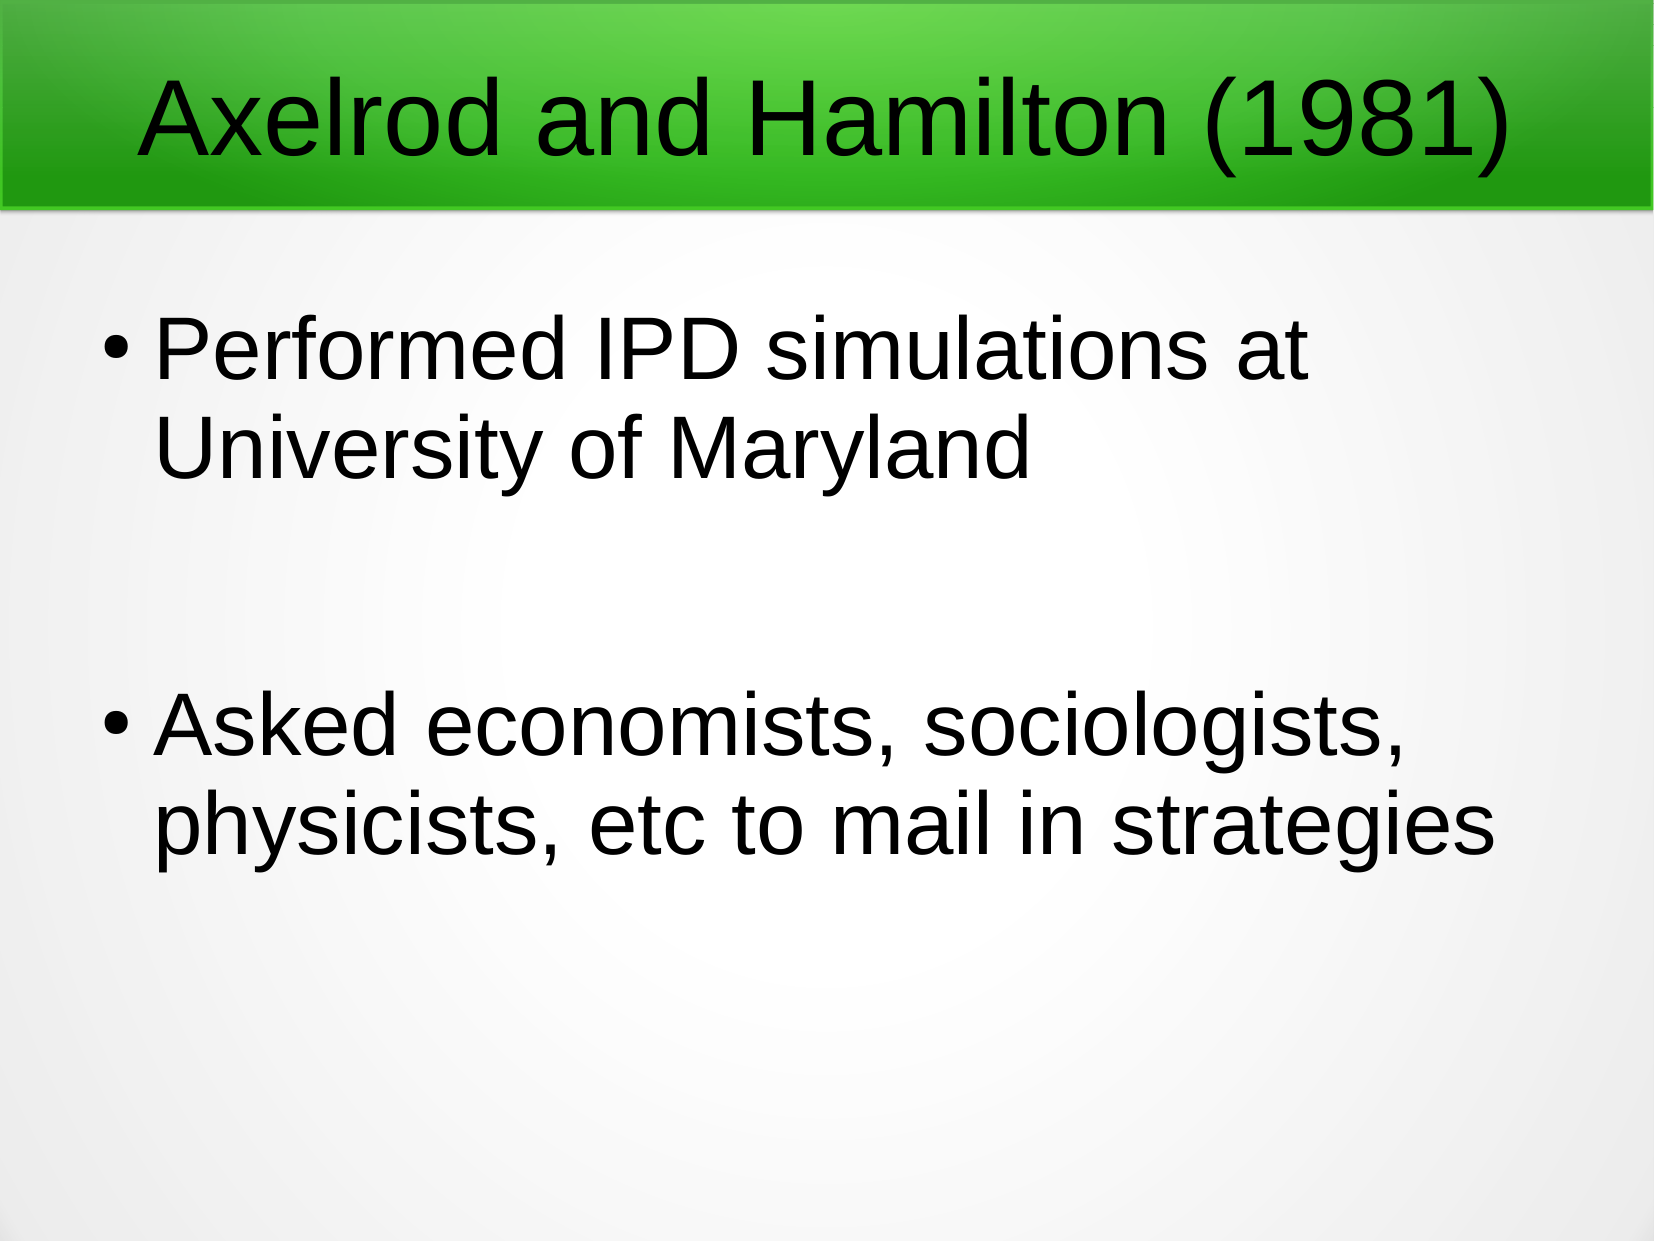

# Axelrod and Hamilton (1981)
Performed IPD simulations at University of Maryland
Asked economists, sociologists, physicists, etc to mail in strategies